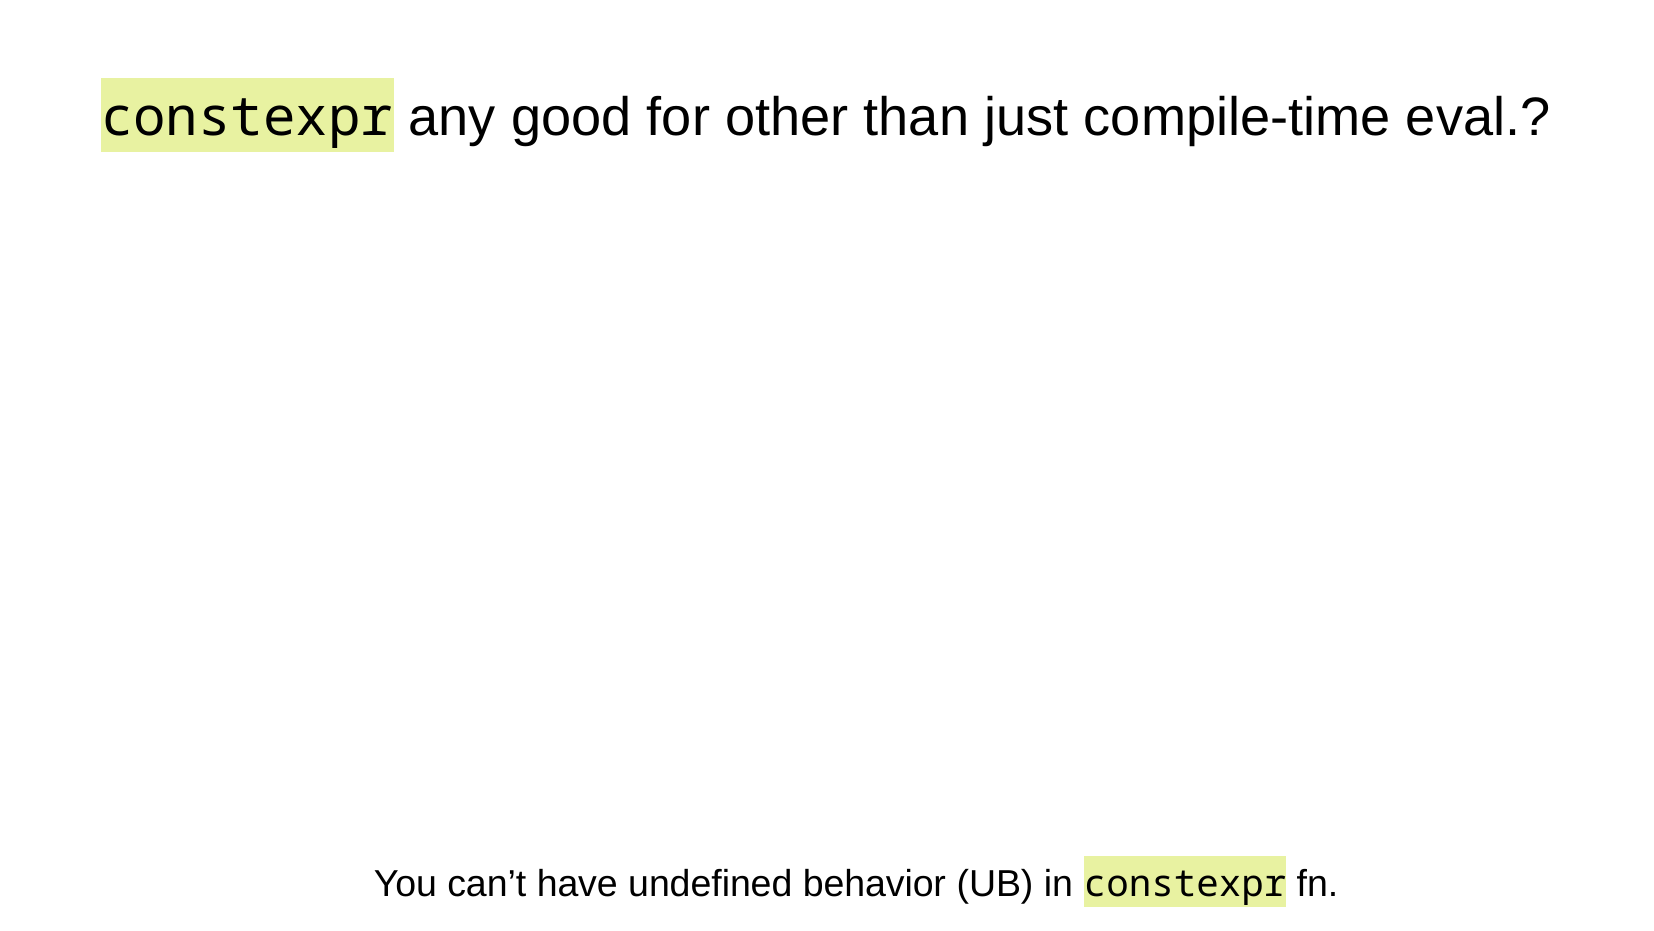

# constexpr any good for other than just compile-time eval.?
You can’t have undefined behavior (UB) in constexpr fn.